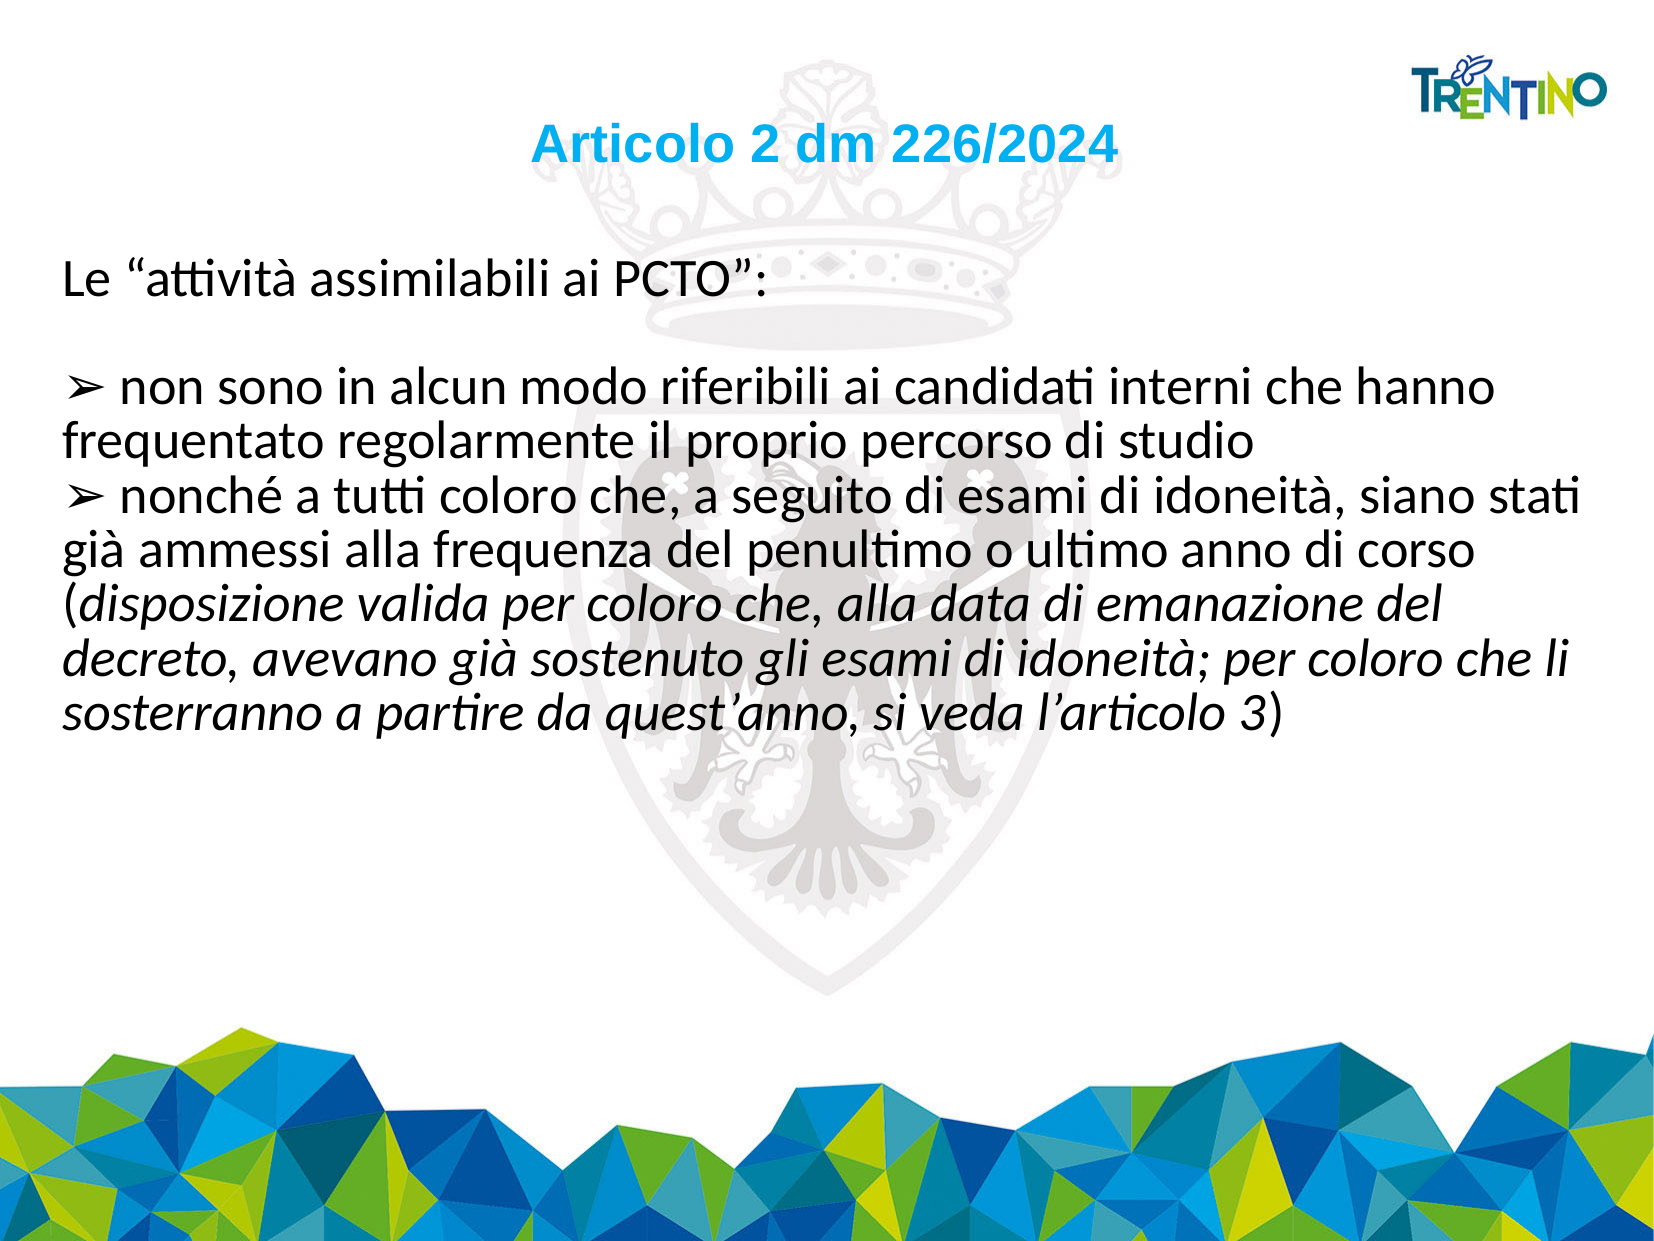

Articolo 2 dm 226/2024
Le “attività assimilabili ai PCTO”:
➢ non sono in alcun modo riferibili ai candidati interni che hanno frequentato regolarmente il proprio percorso di studio
➢ nonché a tutti coloro che, a seguito di esami di idoneità, siano stati già ammessi alla frequenza del penultimo o ultimo anno di corso (disposizione valida per coloro che, alla data di emanazione del decreto, avevano già sostenuto gli esami di idoneità; per coloro che li sosterranno a partire da quest’anno, si veda l’articolo 3)